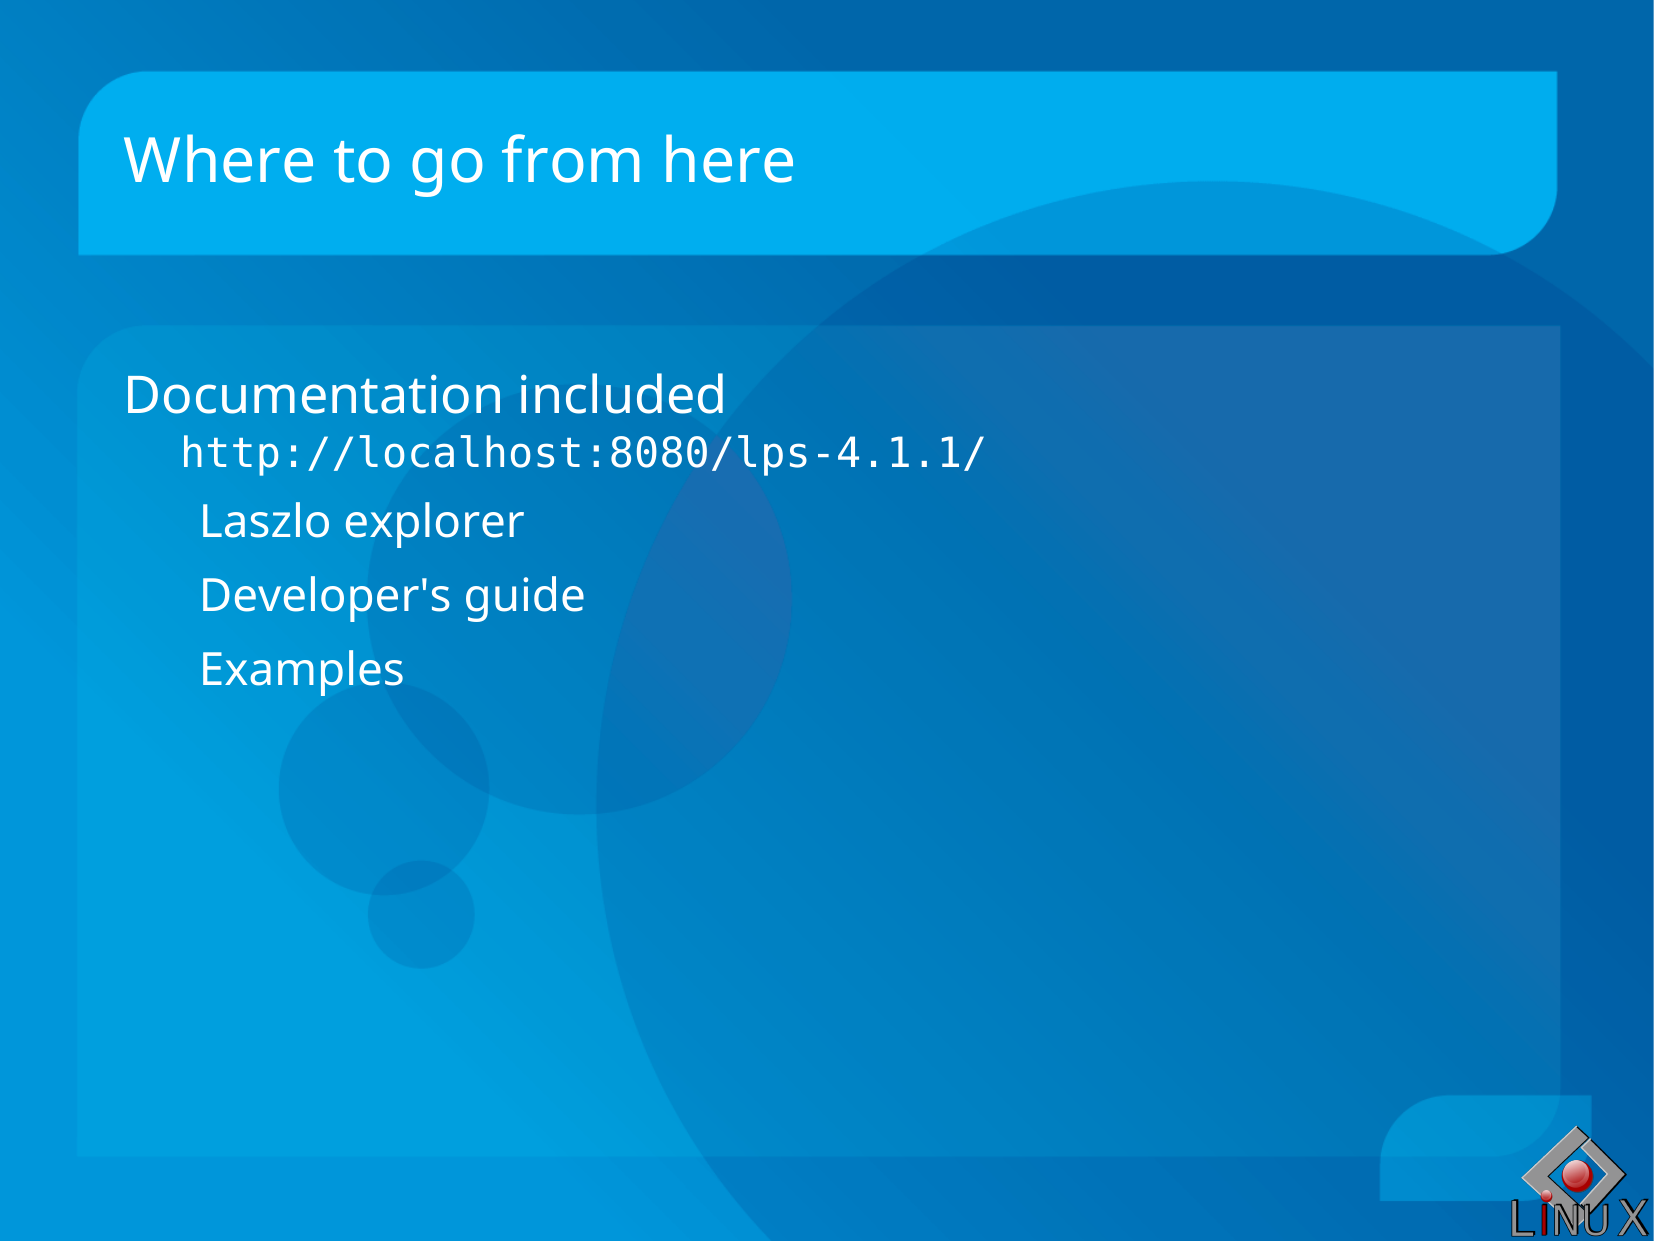

# Where to go from here
Documentation included
http://localhost:8080/lps-4.1.1/
Laszlo explorer
Developer's guide
Examples